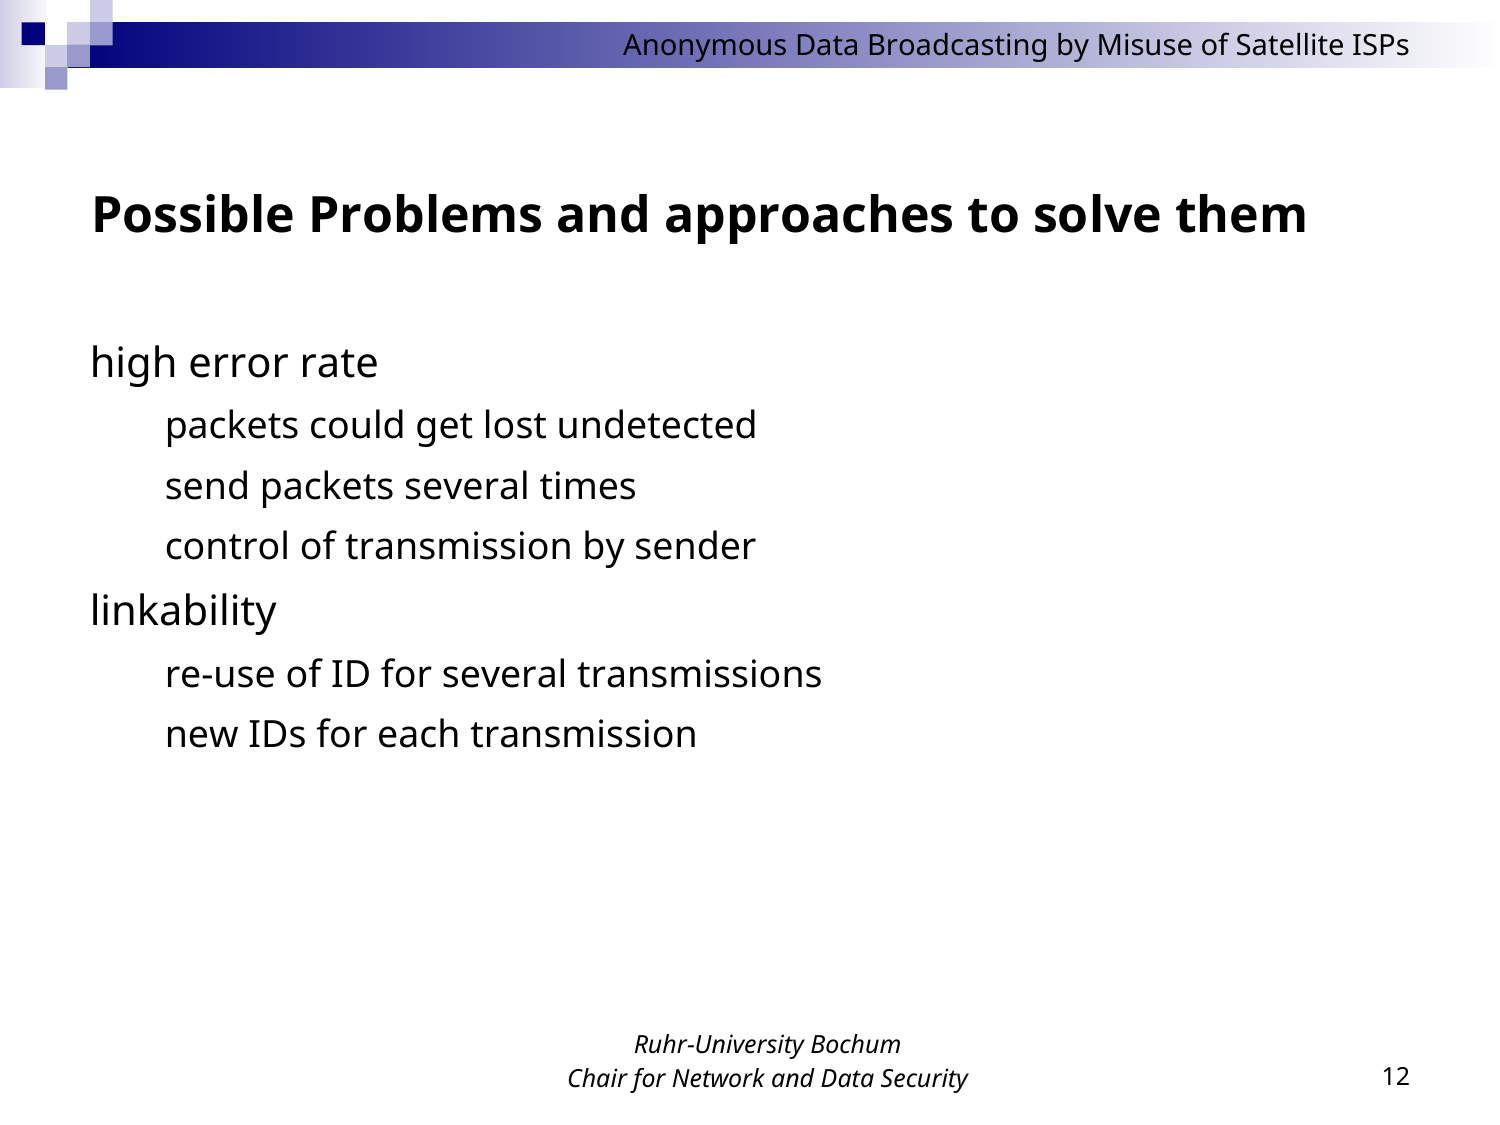

Anonymous Data Broadcasting by Misuse of Satellite ISPs
Possible Problems and approaches to solve them
# high error rate
packets could get lost undetected
send packets several times
control of transmission by sender
linkability
re-use of ID for several transmissions
new IDs for each transmission
Ruhr-University Bochum
Chair for Network and Data Security
12